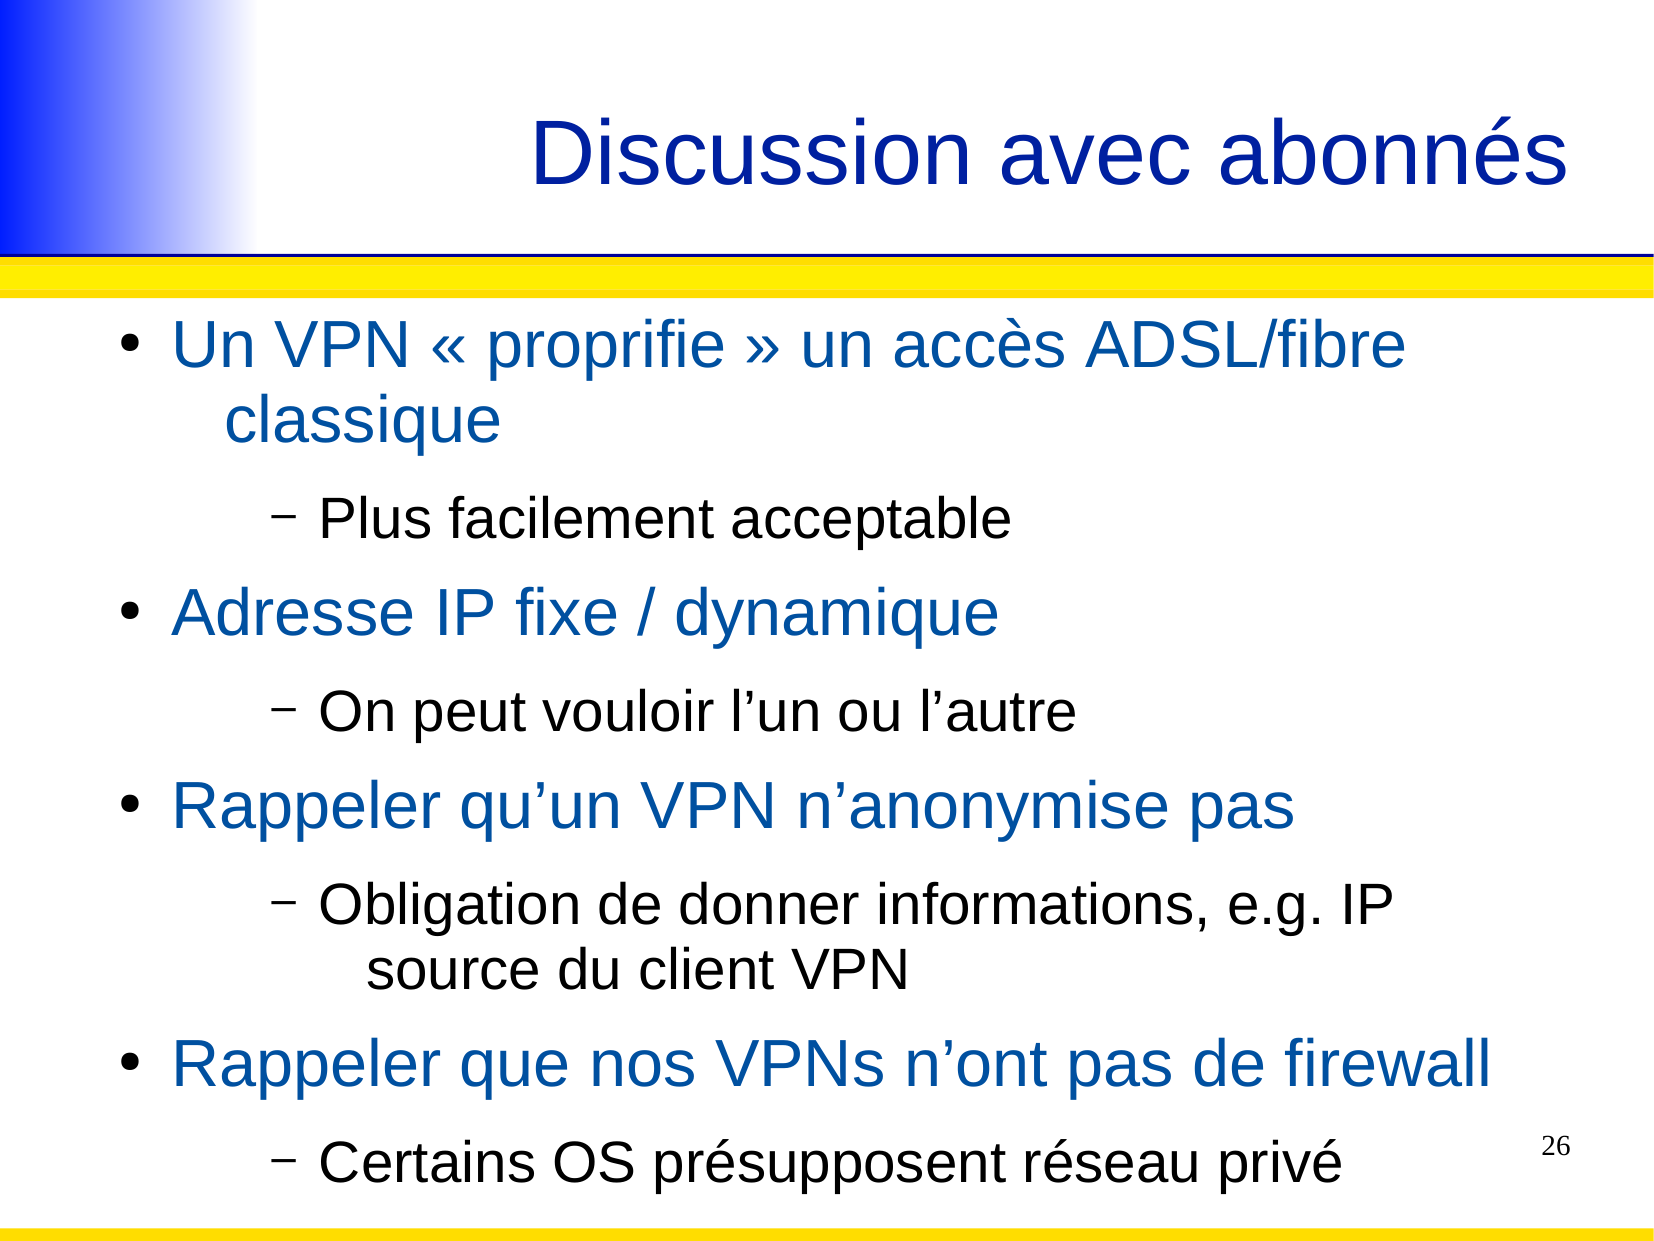

# Discussion avec abonnés
Un VPN « proprifie » un accès ADSL/fibre classique
Plus facilement acceptable
Adresse IP fixe / dynamique
On peut vouloir l’un ou l’autre
Rappeler qu’un VPN n’anonymise pas
Obligation de donner informations, e.g. IP source du client VPN
Rappeler que nos VPNs n’ont pas de firewall
Certains OS présupposent réseau privé
26